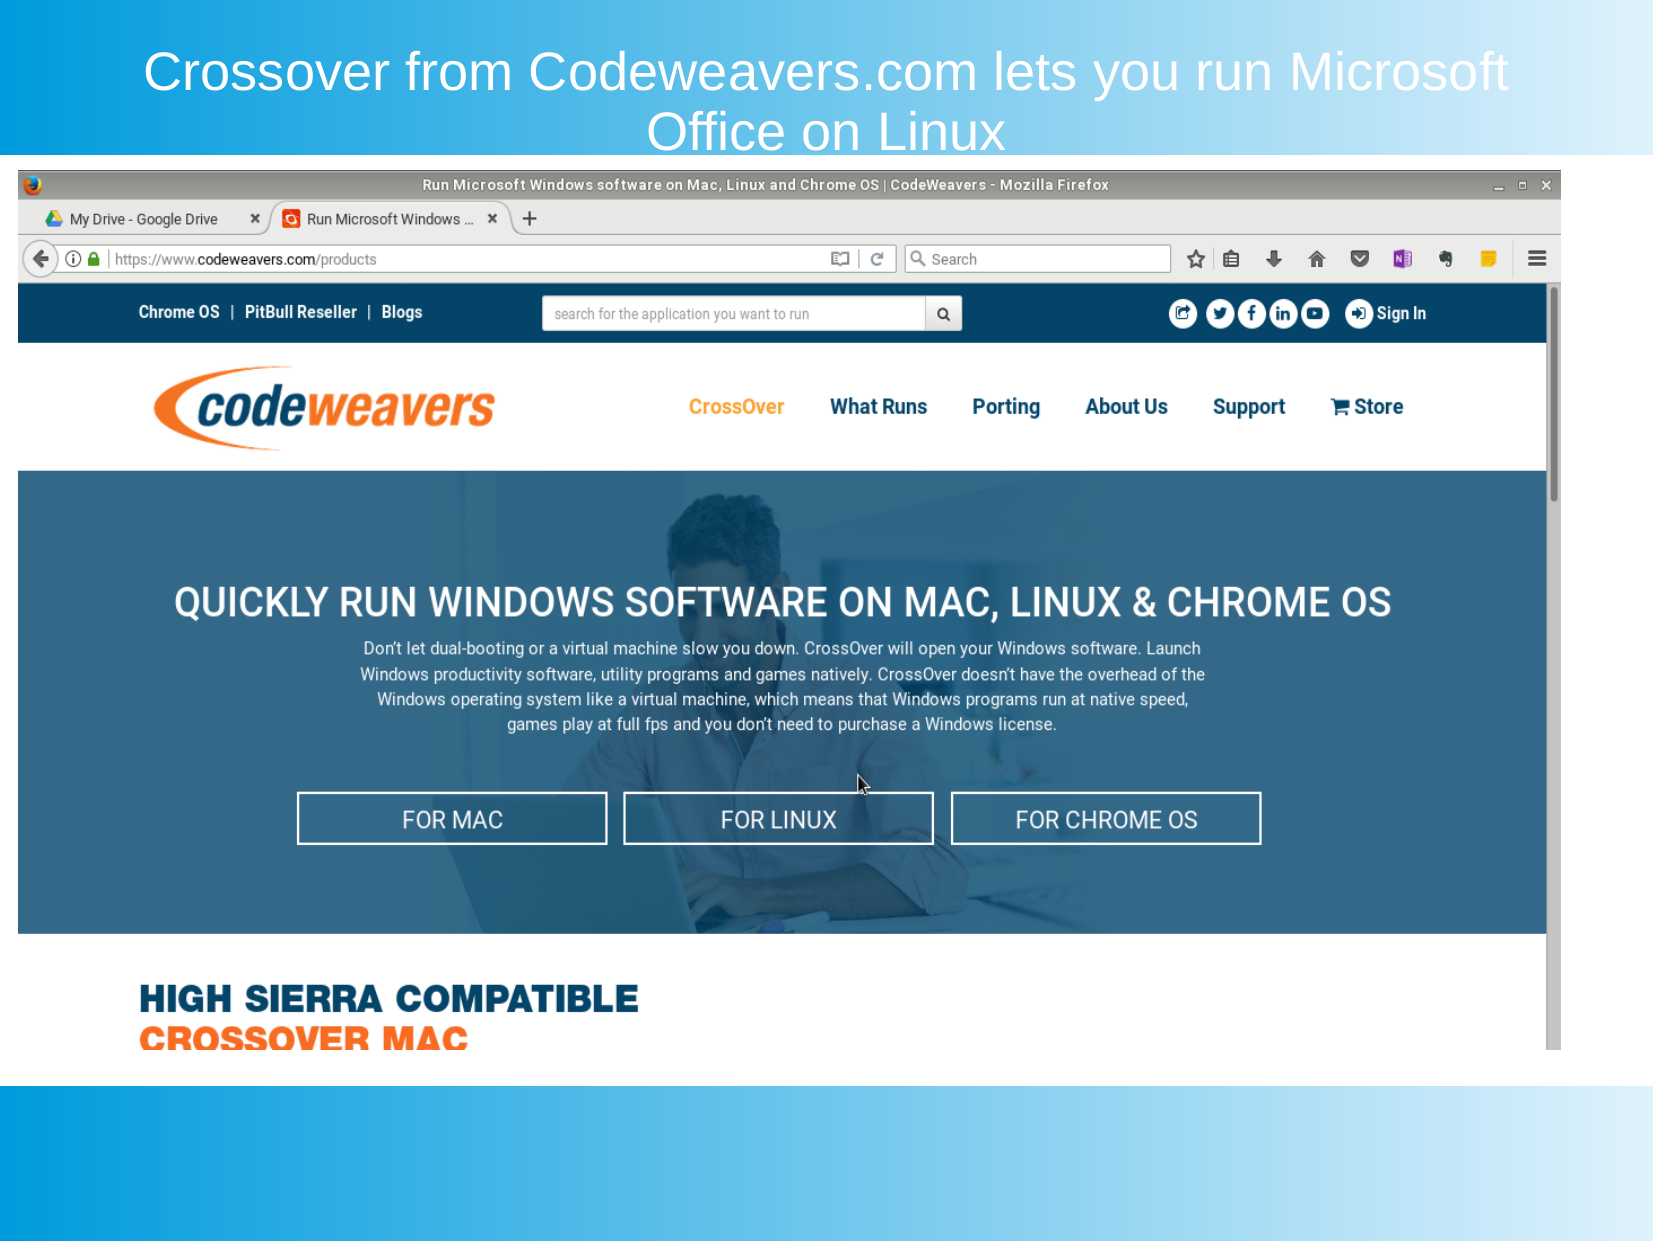

# Crossover from Codeweavers.com lets you run Microsoft Office on Linux